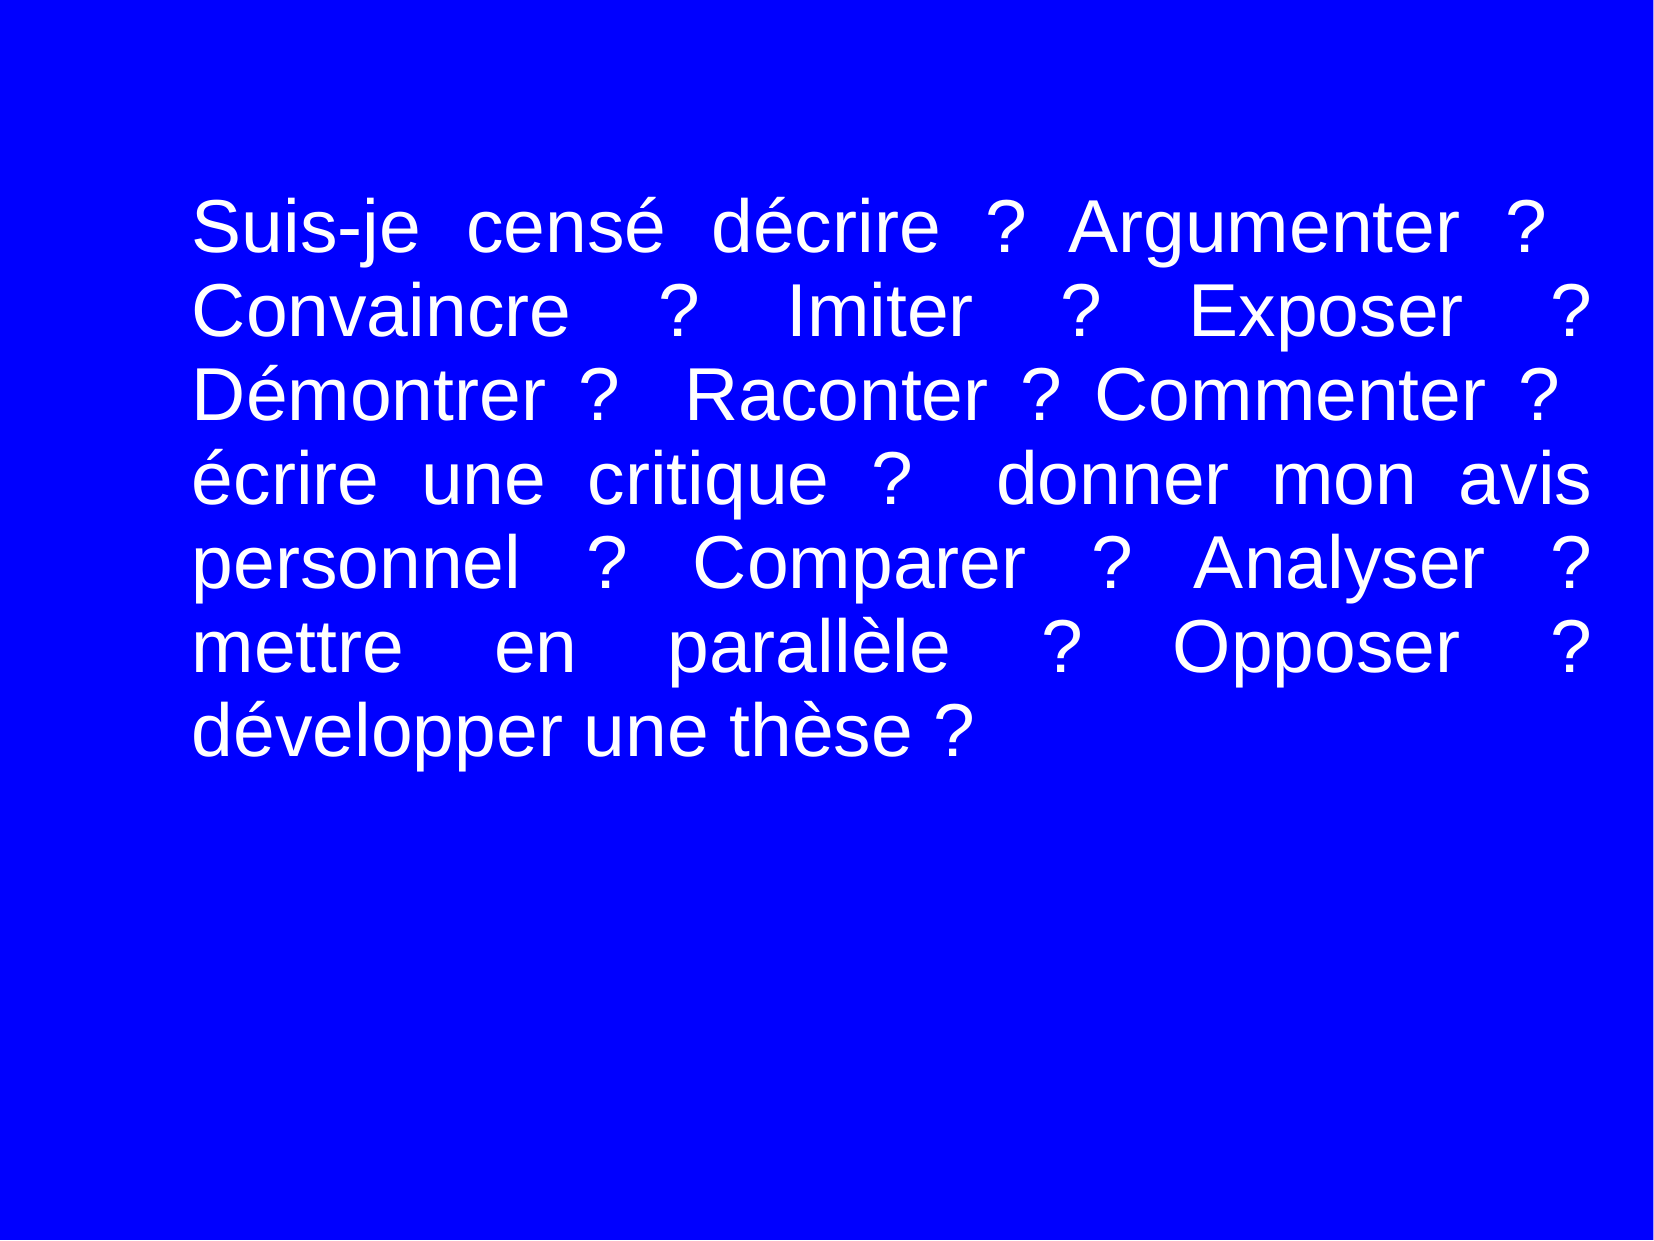

Suis-je censé décrire ? Argumenter ? Convaincre ? Imiter ? Exposer ? Démontrer ? Raconter ? Commenter ? écrire une critique ? donner mon avis personnel ? Comparer ? Analyser ? mettre en parallèle ? Opposer ? développer une thèse ?